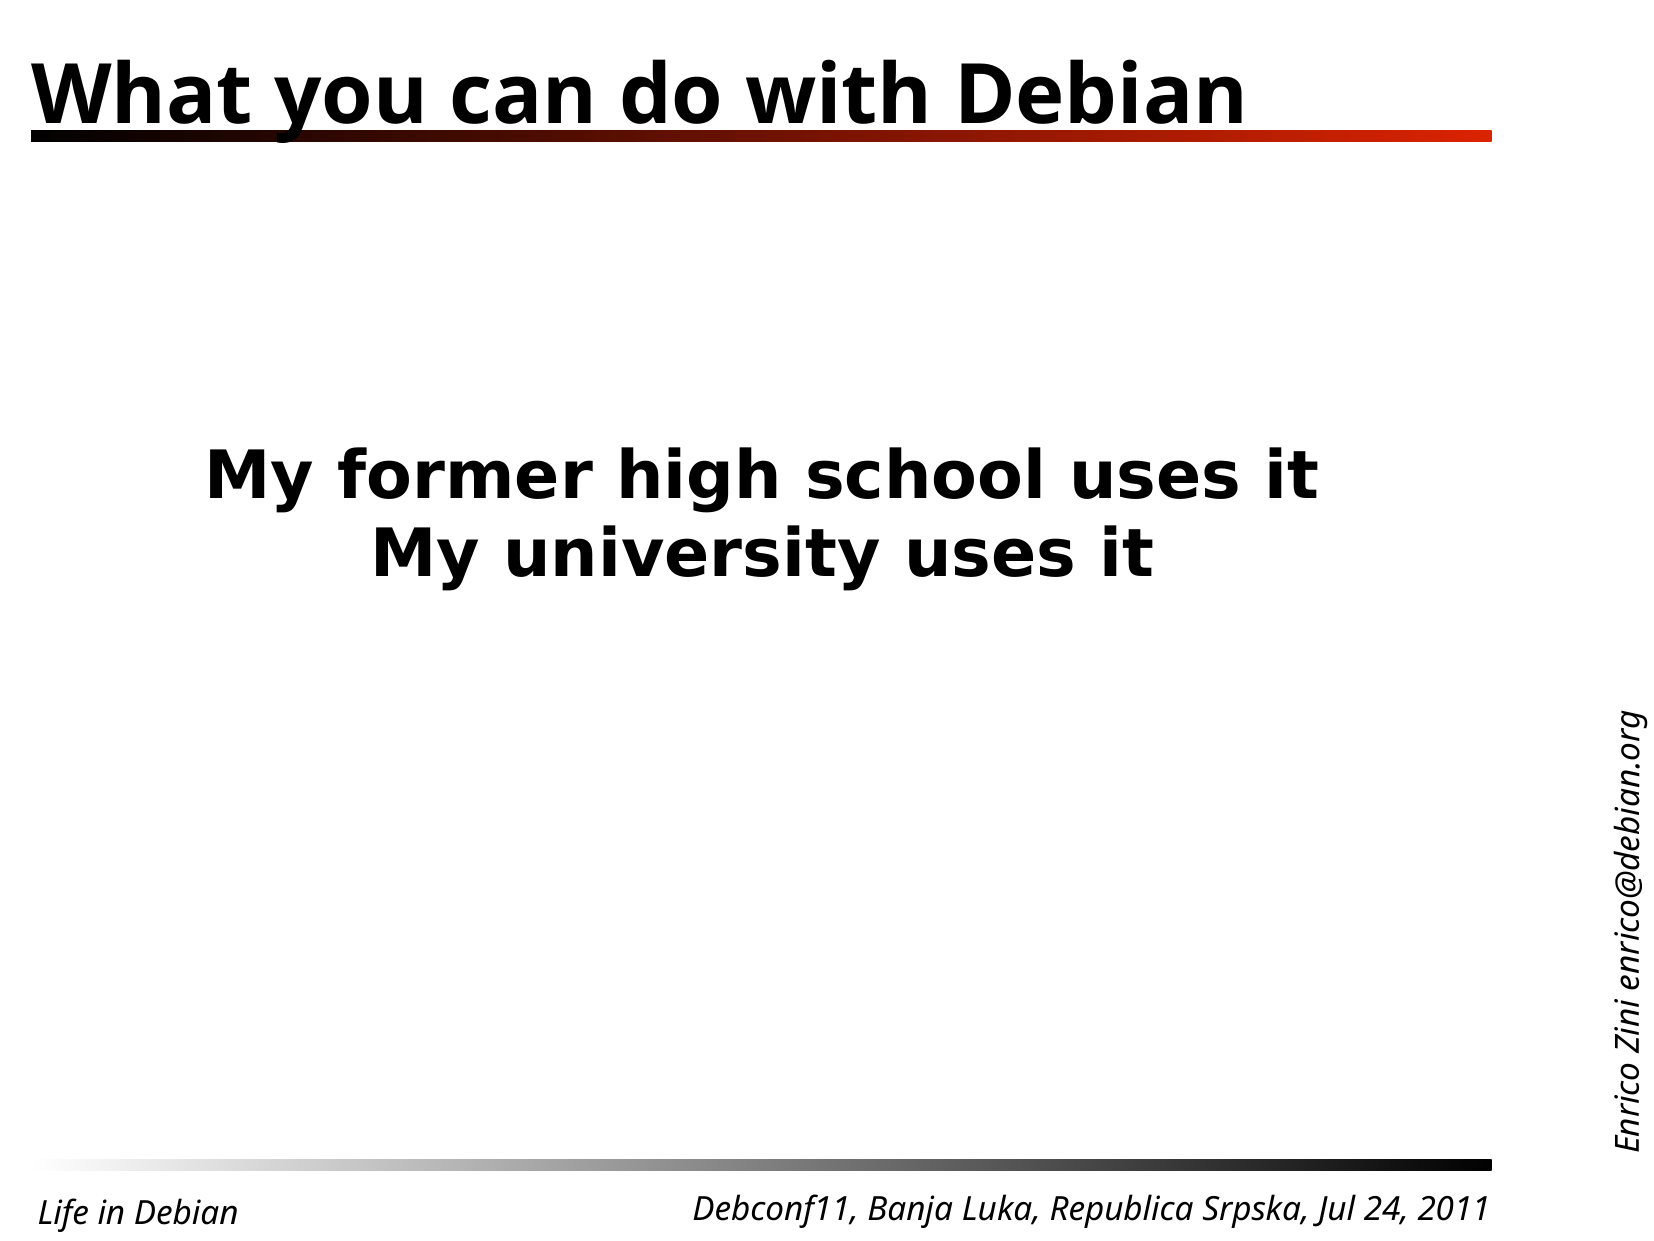

What you can do with Debian
My former high school uses it
My university uses it